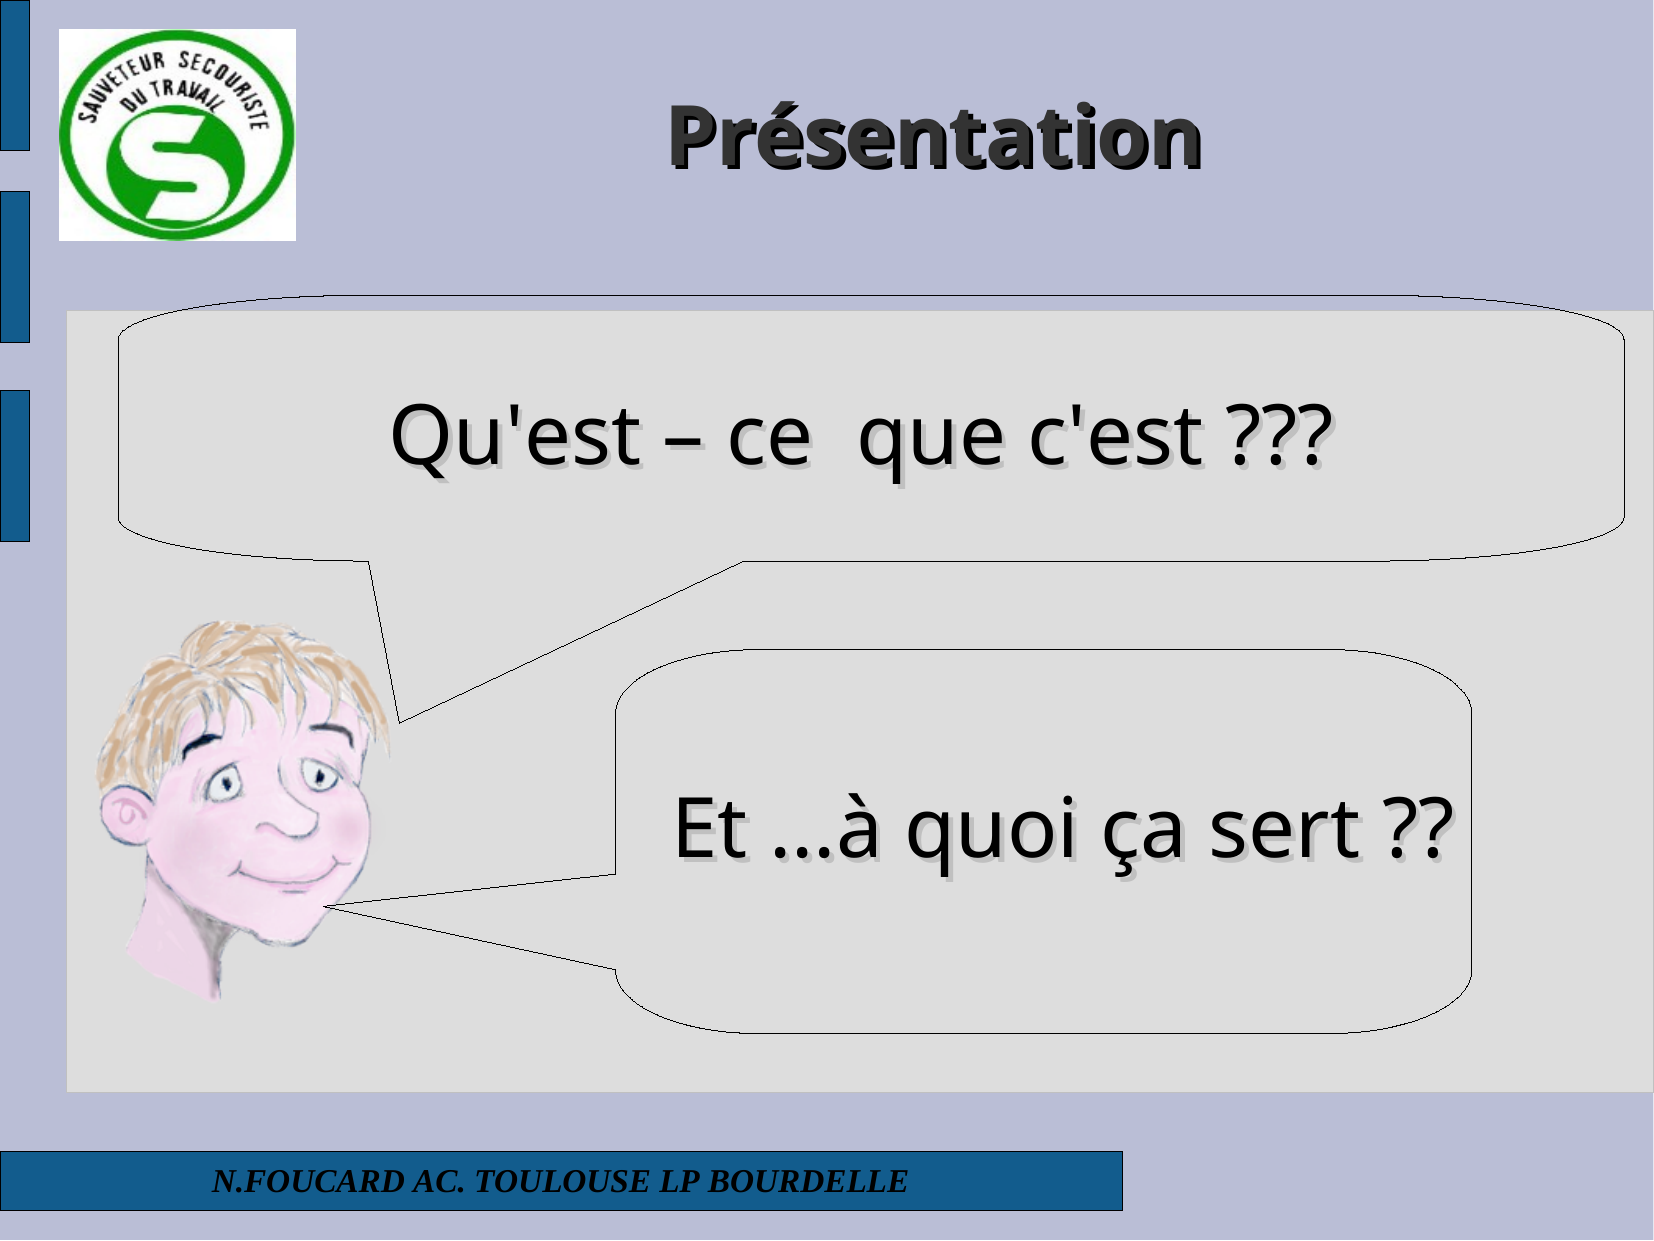

# Présentation
Qu'est – ce que c'est ???
Et ...à quoi ça sert ??